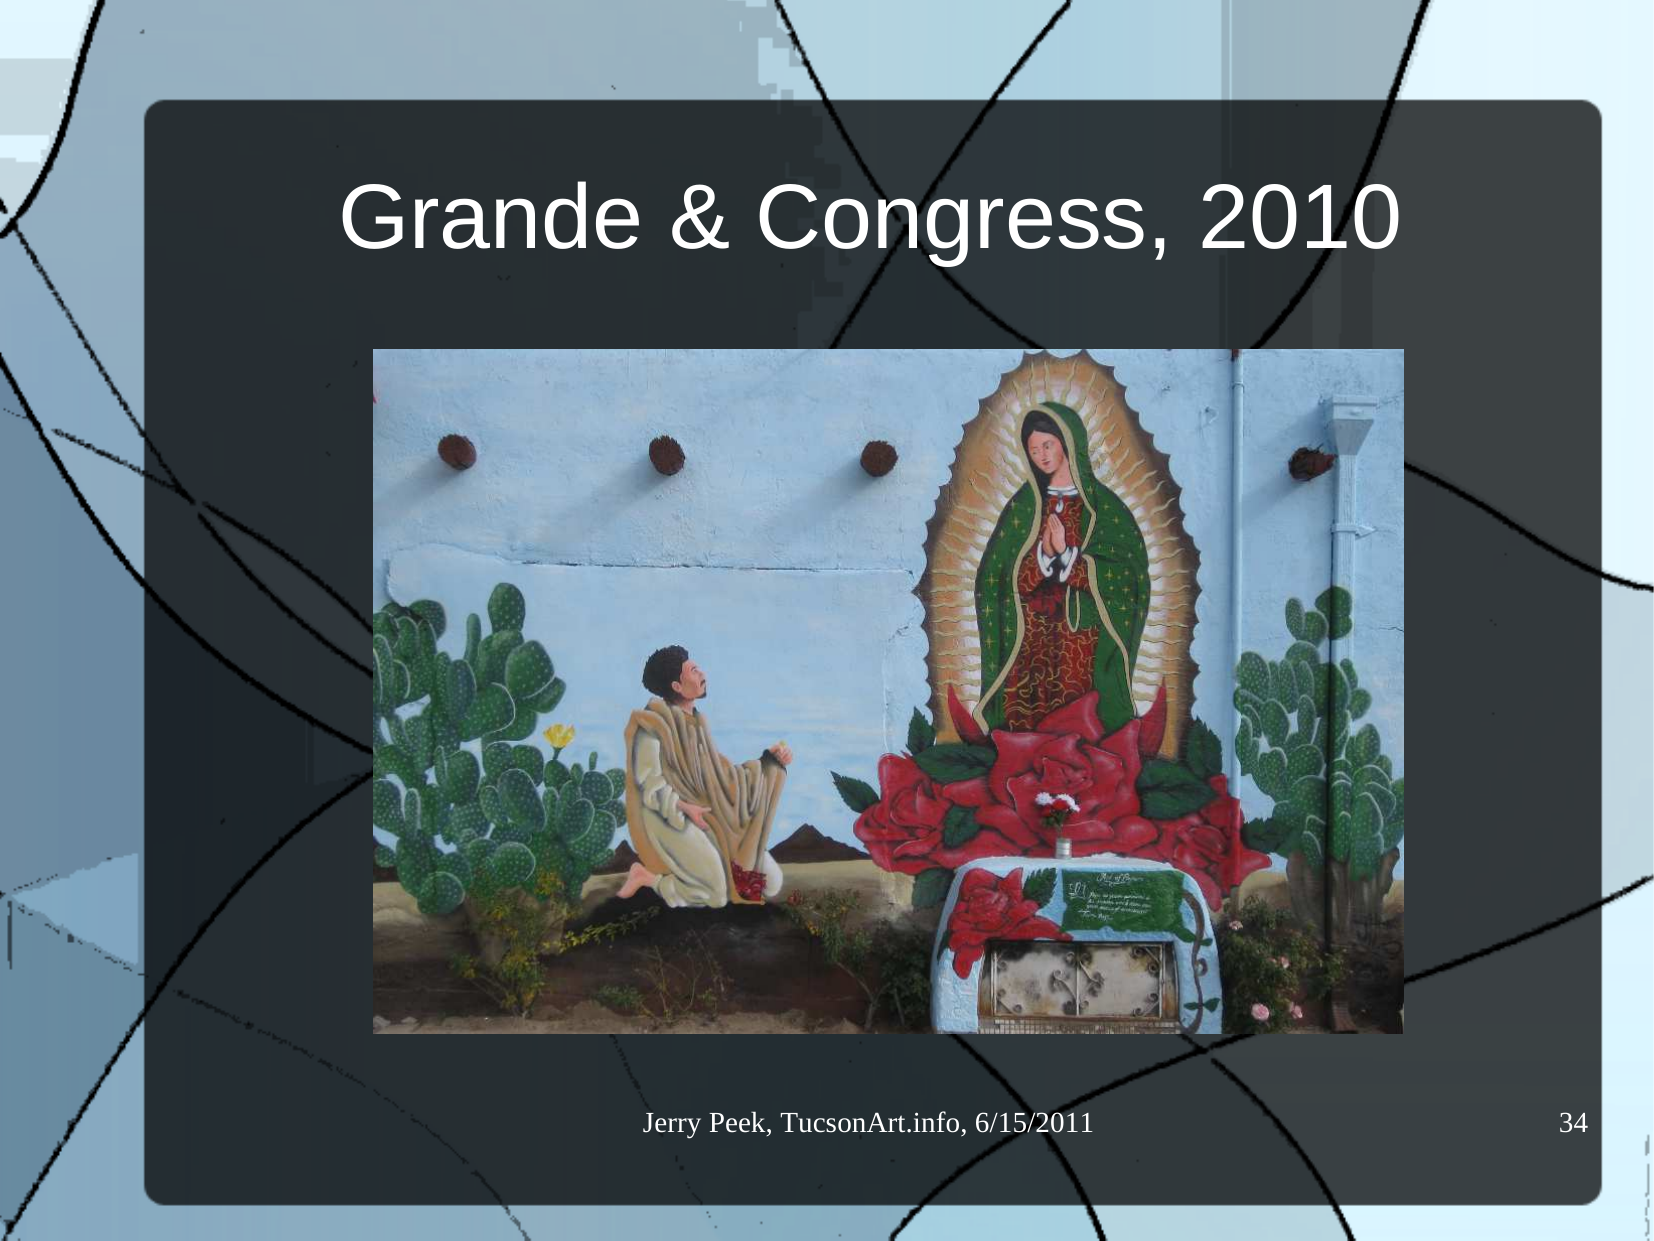

# Grande & Congress, 2010
Jerry Peek, TucsonArt.info, 6/15/2011
34